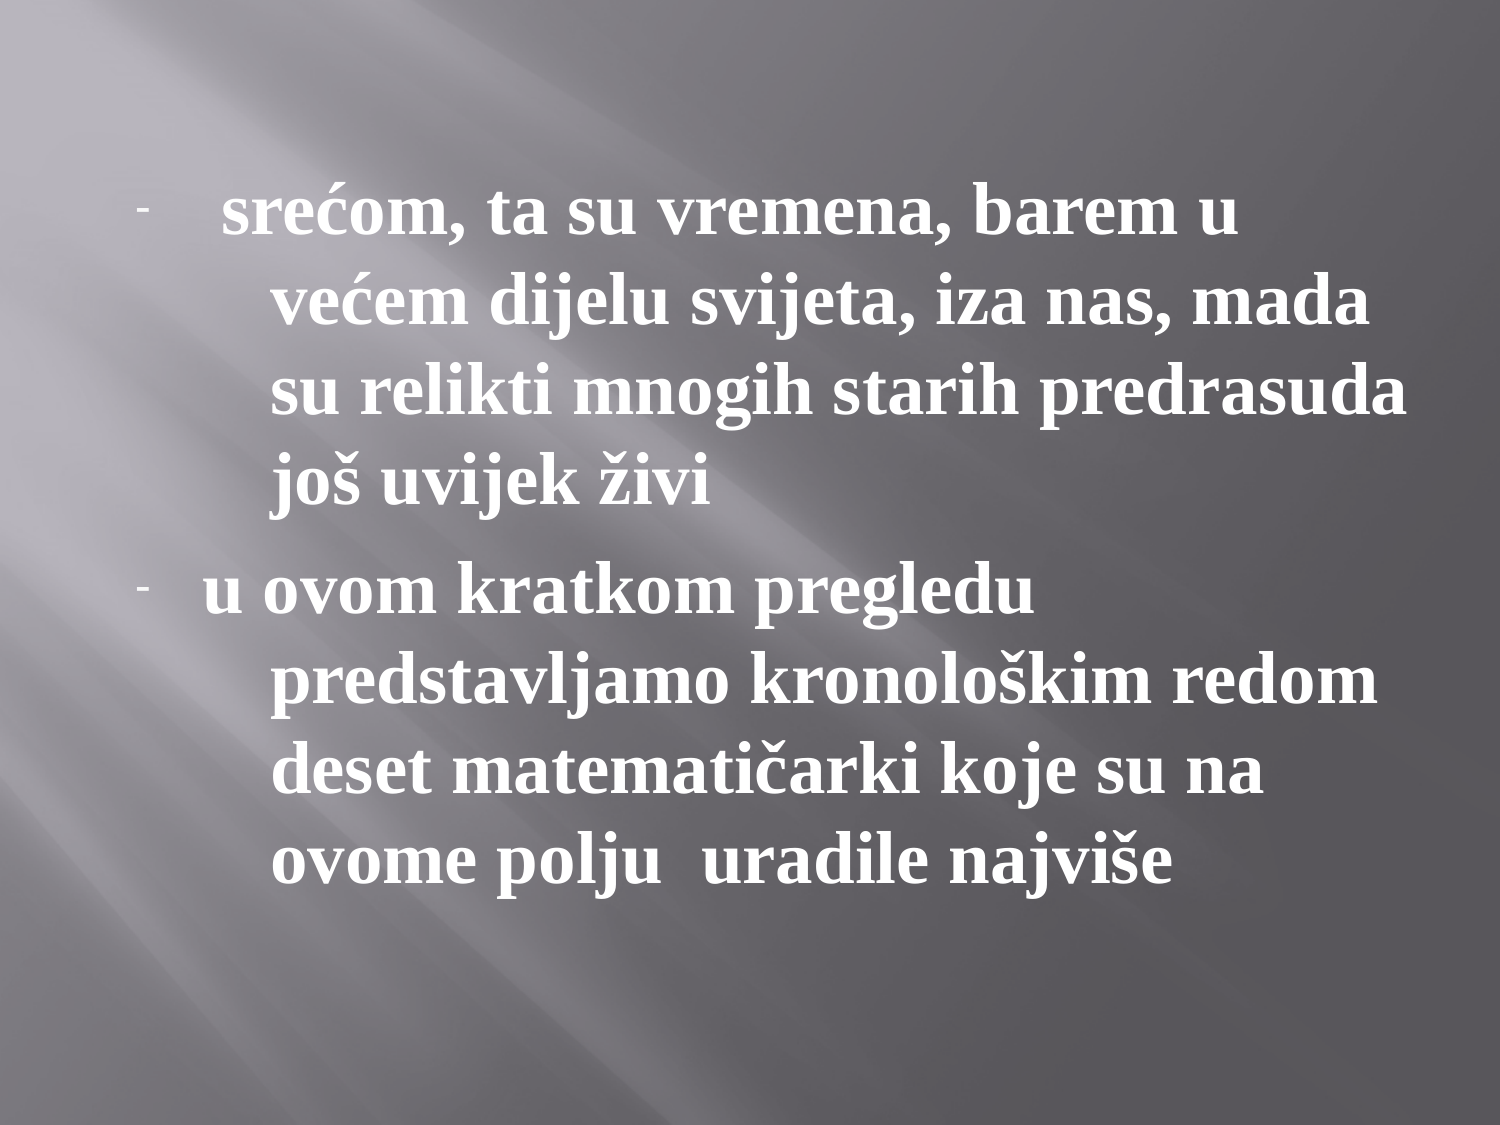

# srećom, ta su vremena, barem u većem dijelu svijeta, iza nas, mada su relikti mnogih starih predrasuda još uvijek živi
u ovom kratkom pregledu predstavljamo kronološkim redom deset matematičarki koje su na ovome polju  uradile najviše